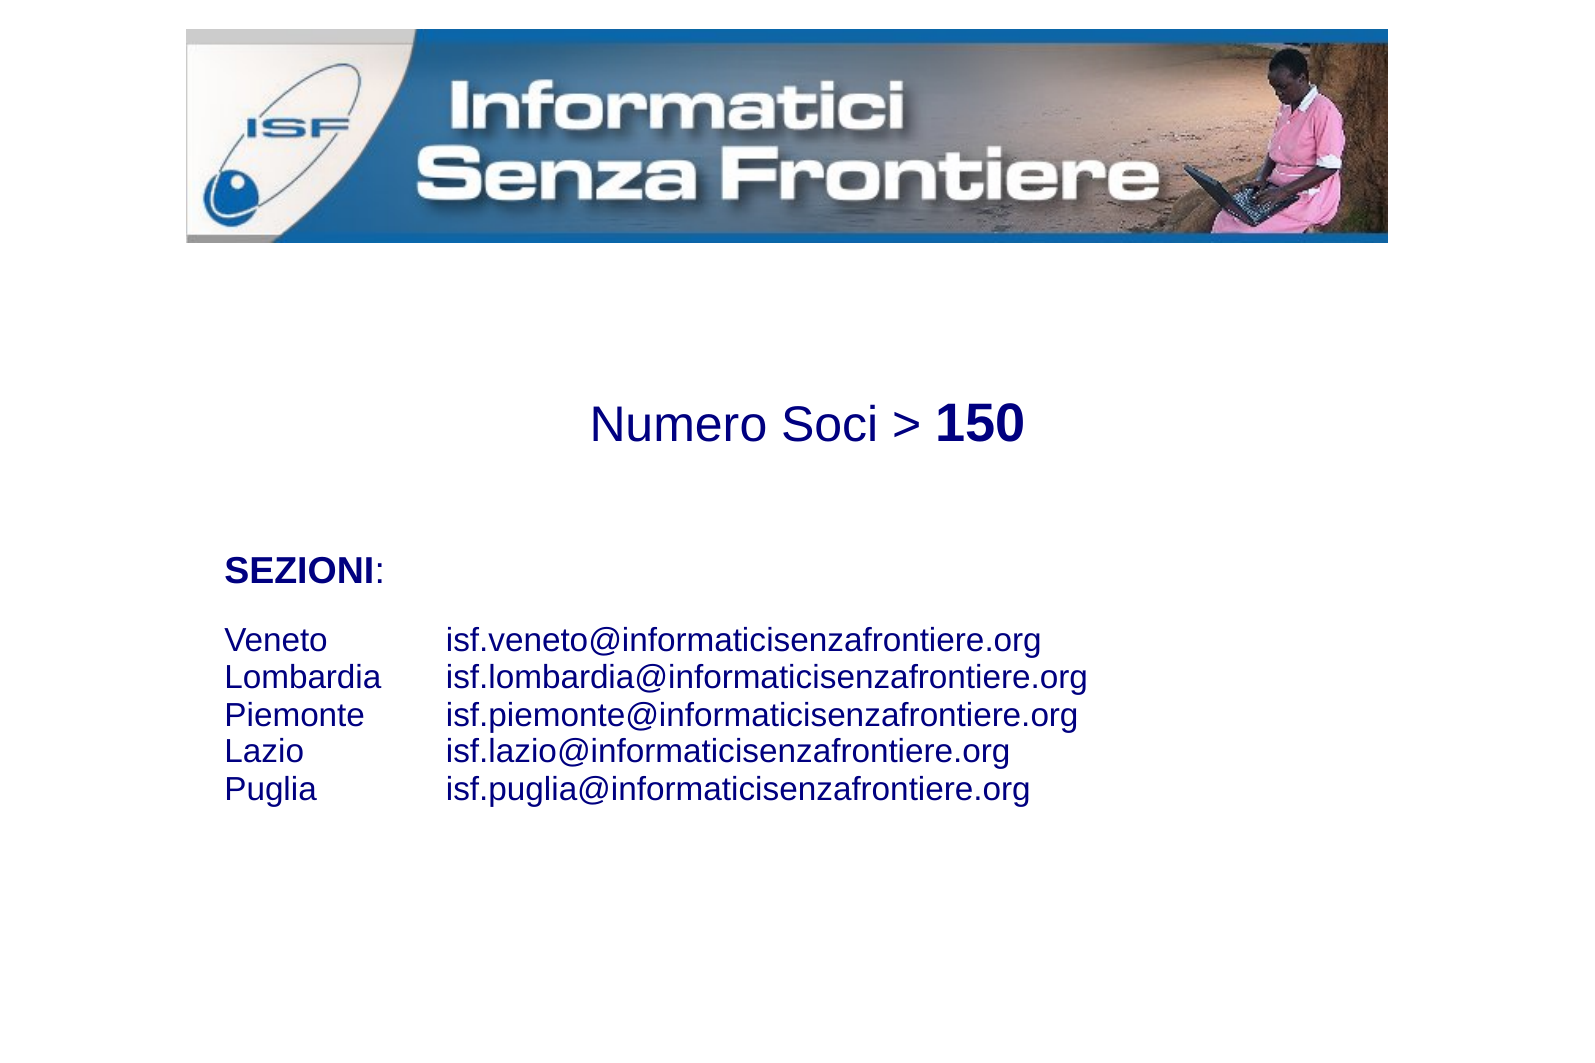

# Numero Soci > 150
	SEZIONI:
	Veneto 		isf.veneto@informaticisenzafrontiere.org
	Lombardia 	isf.lombardia@informaticisenzafrontiere.org
	Piemonte 	isf.piemonte@informaticisenzafrontiere.org
	Lazio 		isf.lazio@informaticisenzafrontiere.org
	Puglia 		isf.puglia@informaticisenzafrontiere.org